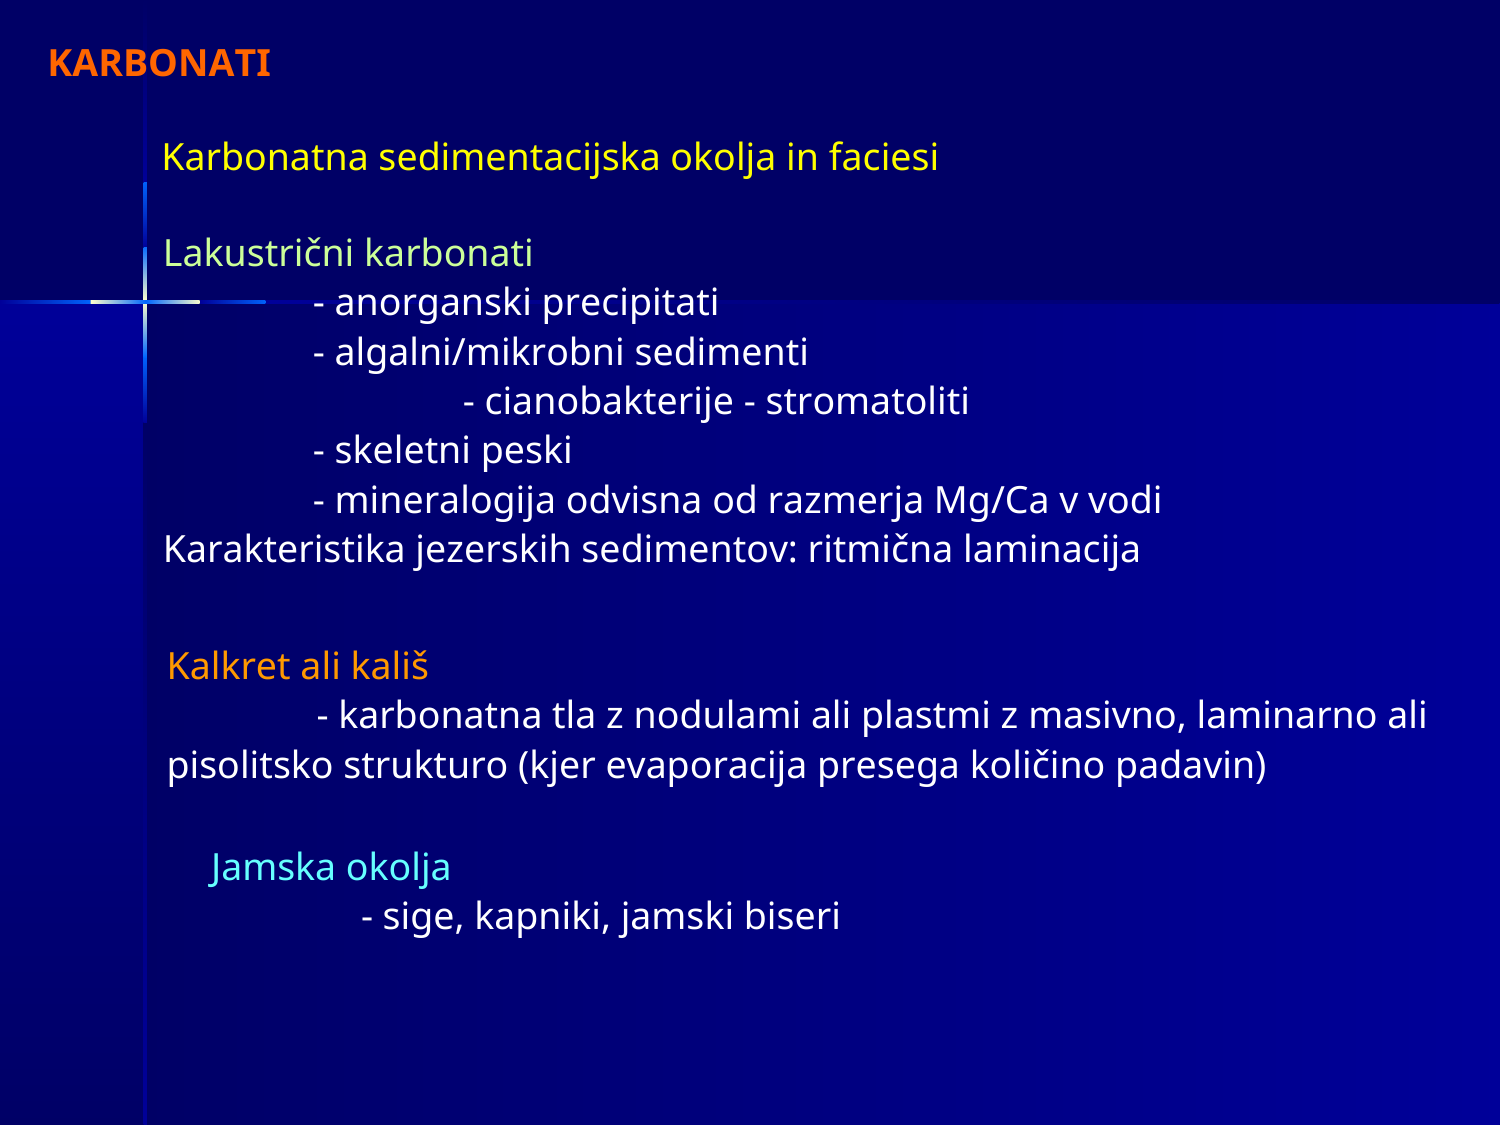

KARBONATI
Karbonatna sedimentacijska okolja in faciesi
Lakustrični karbonati
	- anorganski precipitati
	- algalni/mikrobni sedimenti
		- cianobakterije - stromatoliti
	- skeletni peski
	- mineralogija odvisna od razmerja Mg/Ca v vodi
Karakteristika jezerskih sedimentov: ritmična laminacija
Kalkret ali kališ
	- karbonatna tla z nodulami ali plastmi z masivno, laminarno ali
pisolitsko strukturo (kjer evaporacija presega količino padavin)
Jamska okolja
	- sige, kapniki, jamski biseri